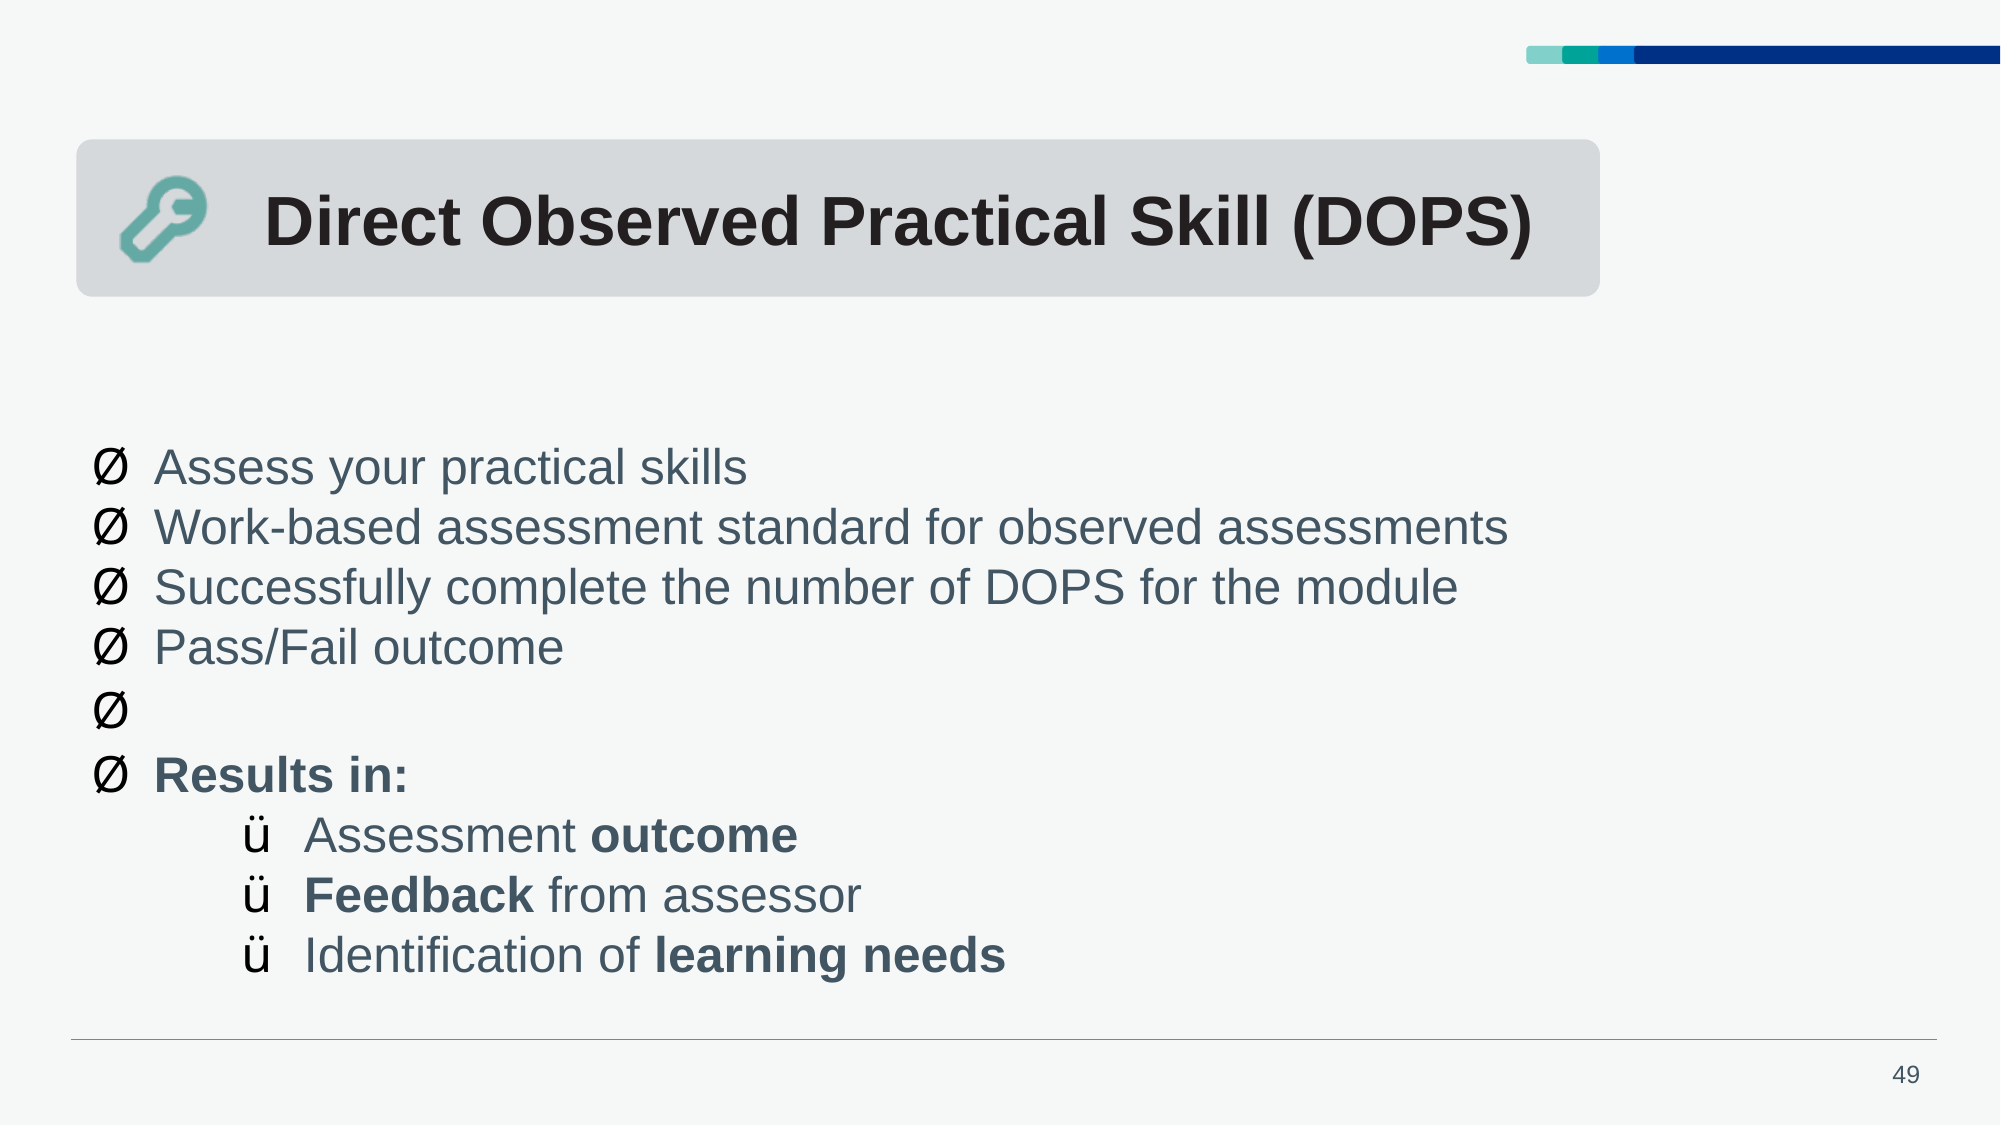

Direct Observed Practical Skill (DOPS)
Assess your practical skills
Work-based assessment standard for observed assessments
Successfully complete the number of DOPS for the module
Pass/Fail outcome
Results in:
Assessment outcome
Feedback from assessor
Identification of learning needs